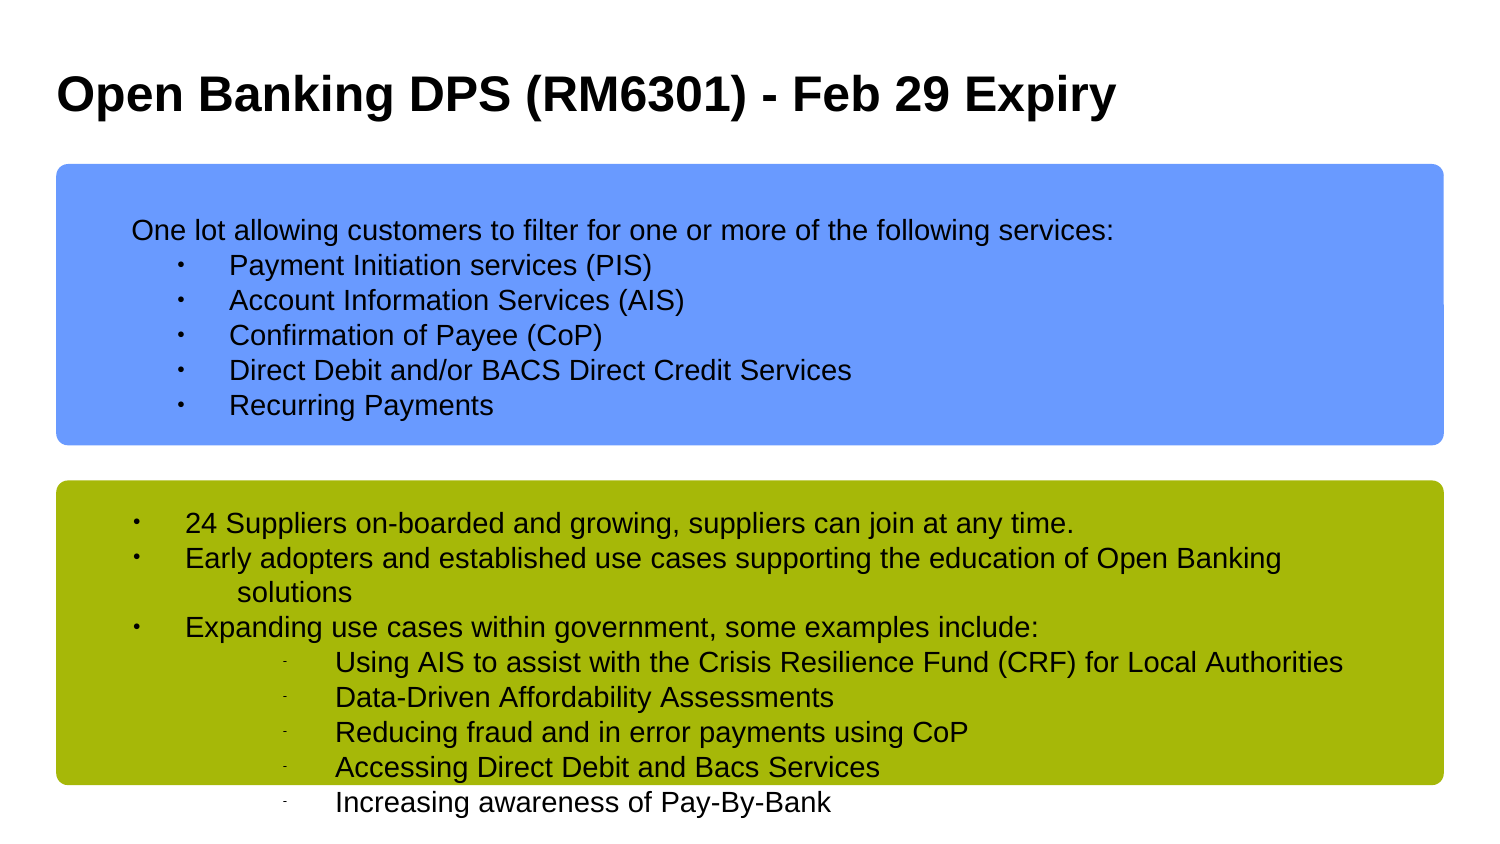

# Open Banking DPS (RM6301) - Feb 29 Expiry
One lot allowing customers to filter for one or more of the following services:
Payment Initiation services (PIS)
Account Information Services (AIS)
Confirmation of Payee (CoP)
Direct Debit and/or BACS Direct Credit Services
Recurring Payments
24 Suppliers on-boarded and growing, suppliers can join at any time.
Early adopters and established use cases supporting the education of Open Banking solutions
Expanding use cases within government, some examples include:
Using AIS to assist with the Crisis Resilience Fund (CRF) for Local Authorities
Data-Driven Affordability Assessments
Reducing fraud and in error payments using CoP
Accessing Direct Debit and Bacs Services
Increasing awareness of Pay-By-Bank